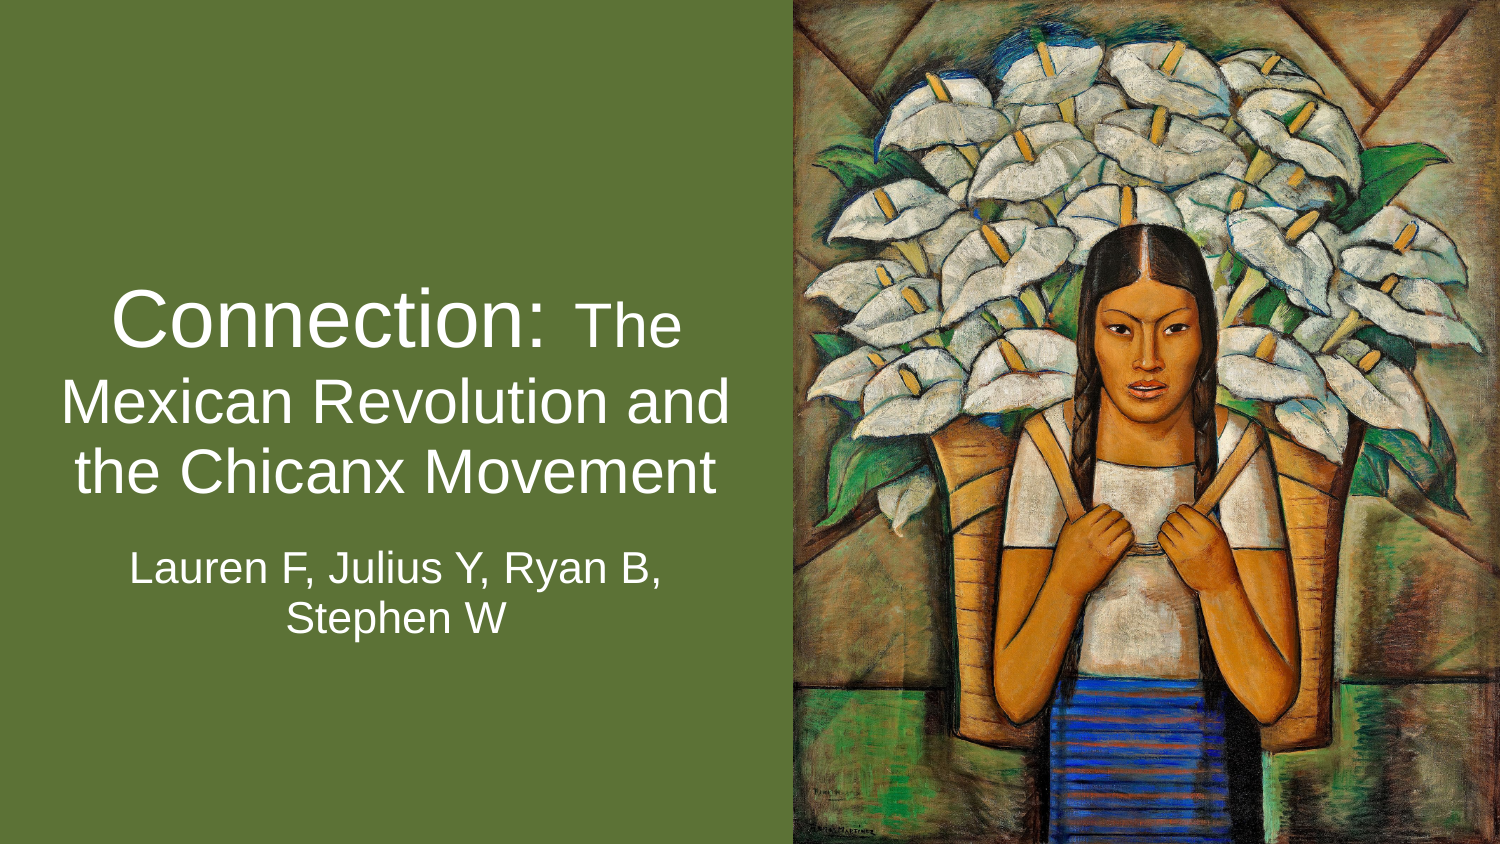

# Connection: The Mexican Revolution and the Chicanx Movement
Lauren F, Julius Y, Ryan B, Stephen W